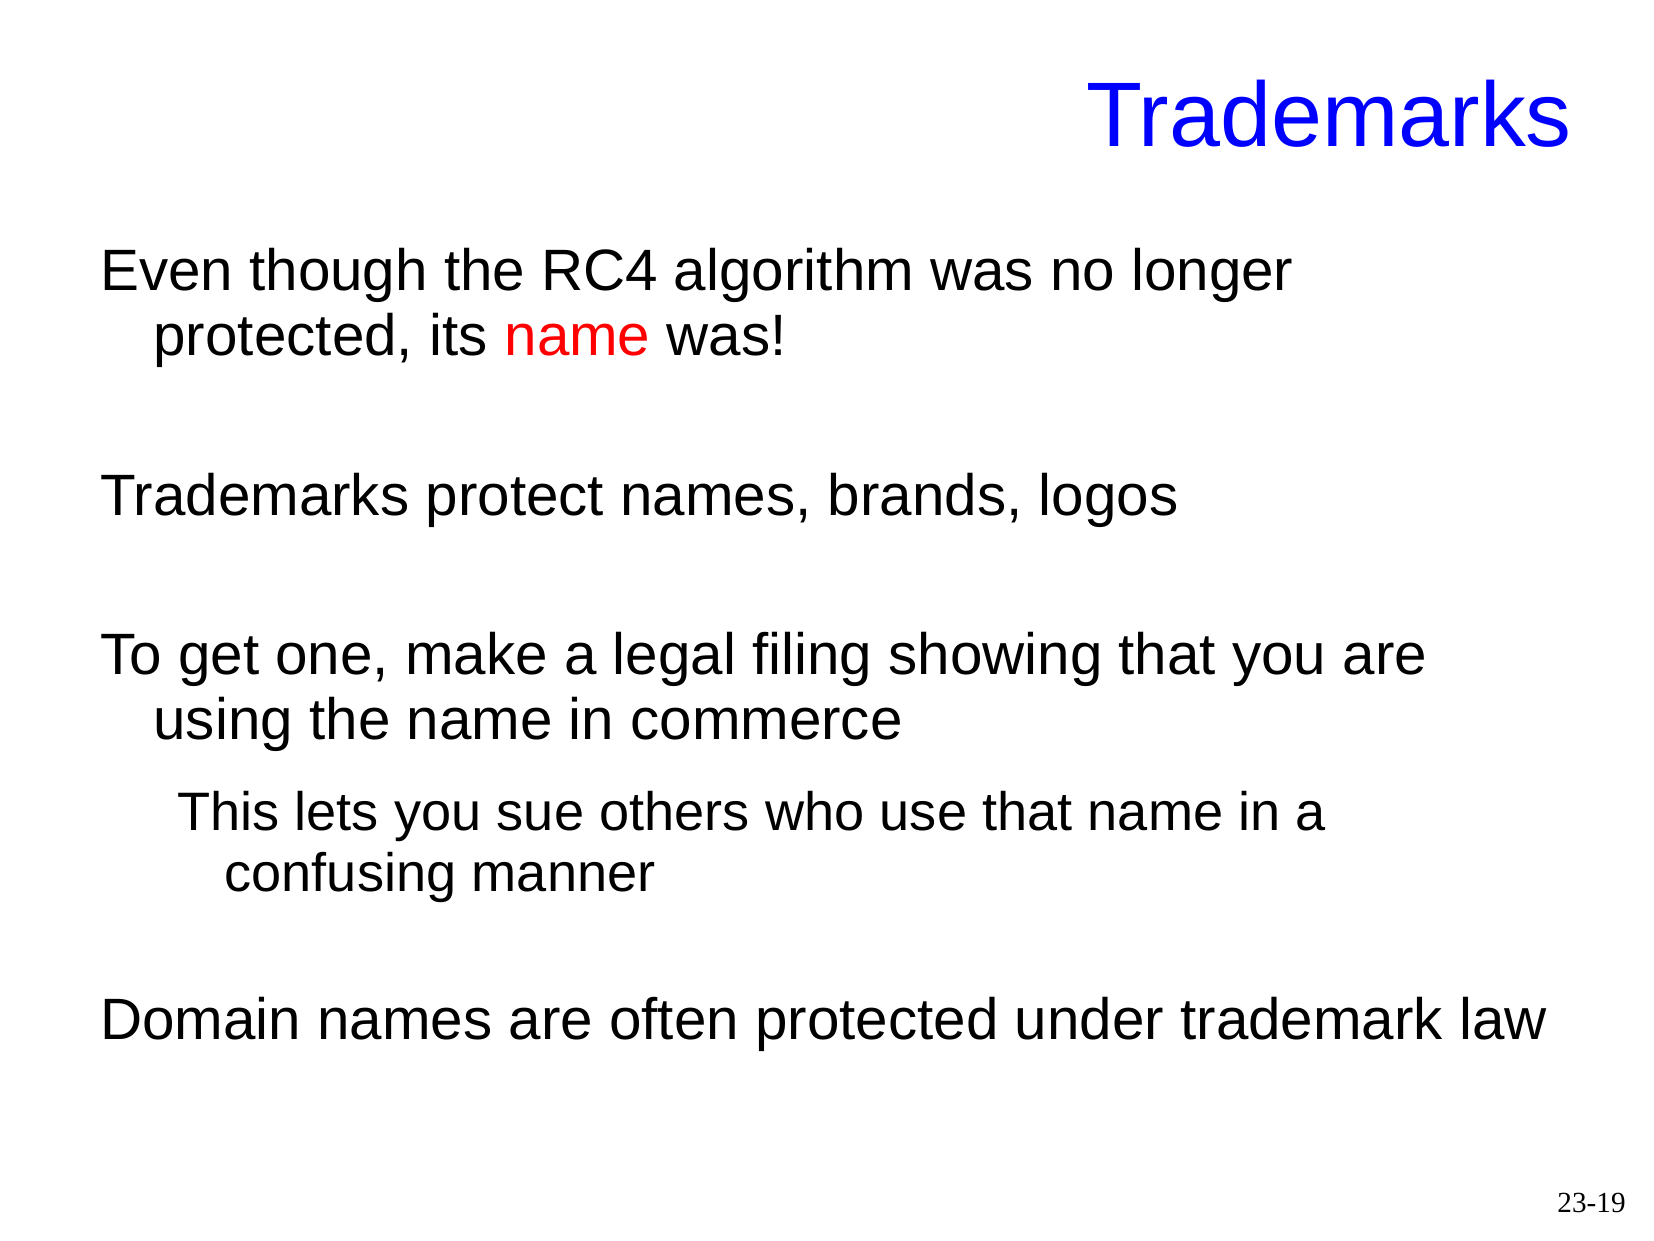

# Trademarks
Even though the RC4 algorithm was no longer protected, its name was!
Trademarks protect names, brands, logos
To get one, make a legal filing showing that you are using the name in commerce
This lets you sue others who use that name in a confusing manner
Domain names are often protected under trademark law